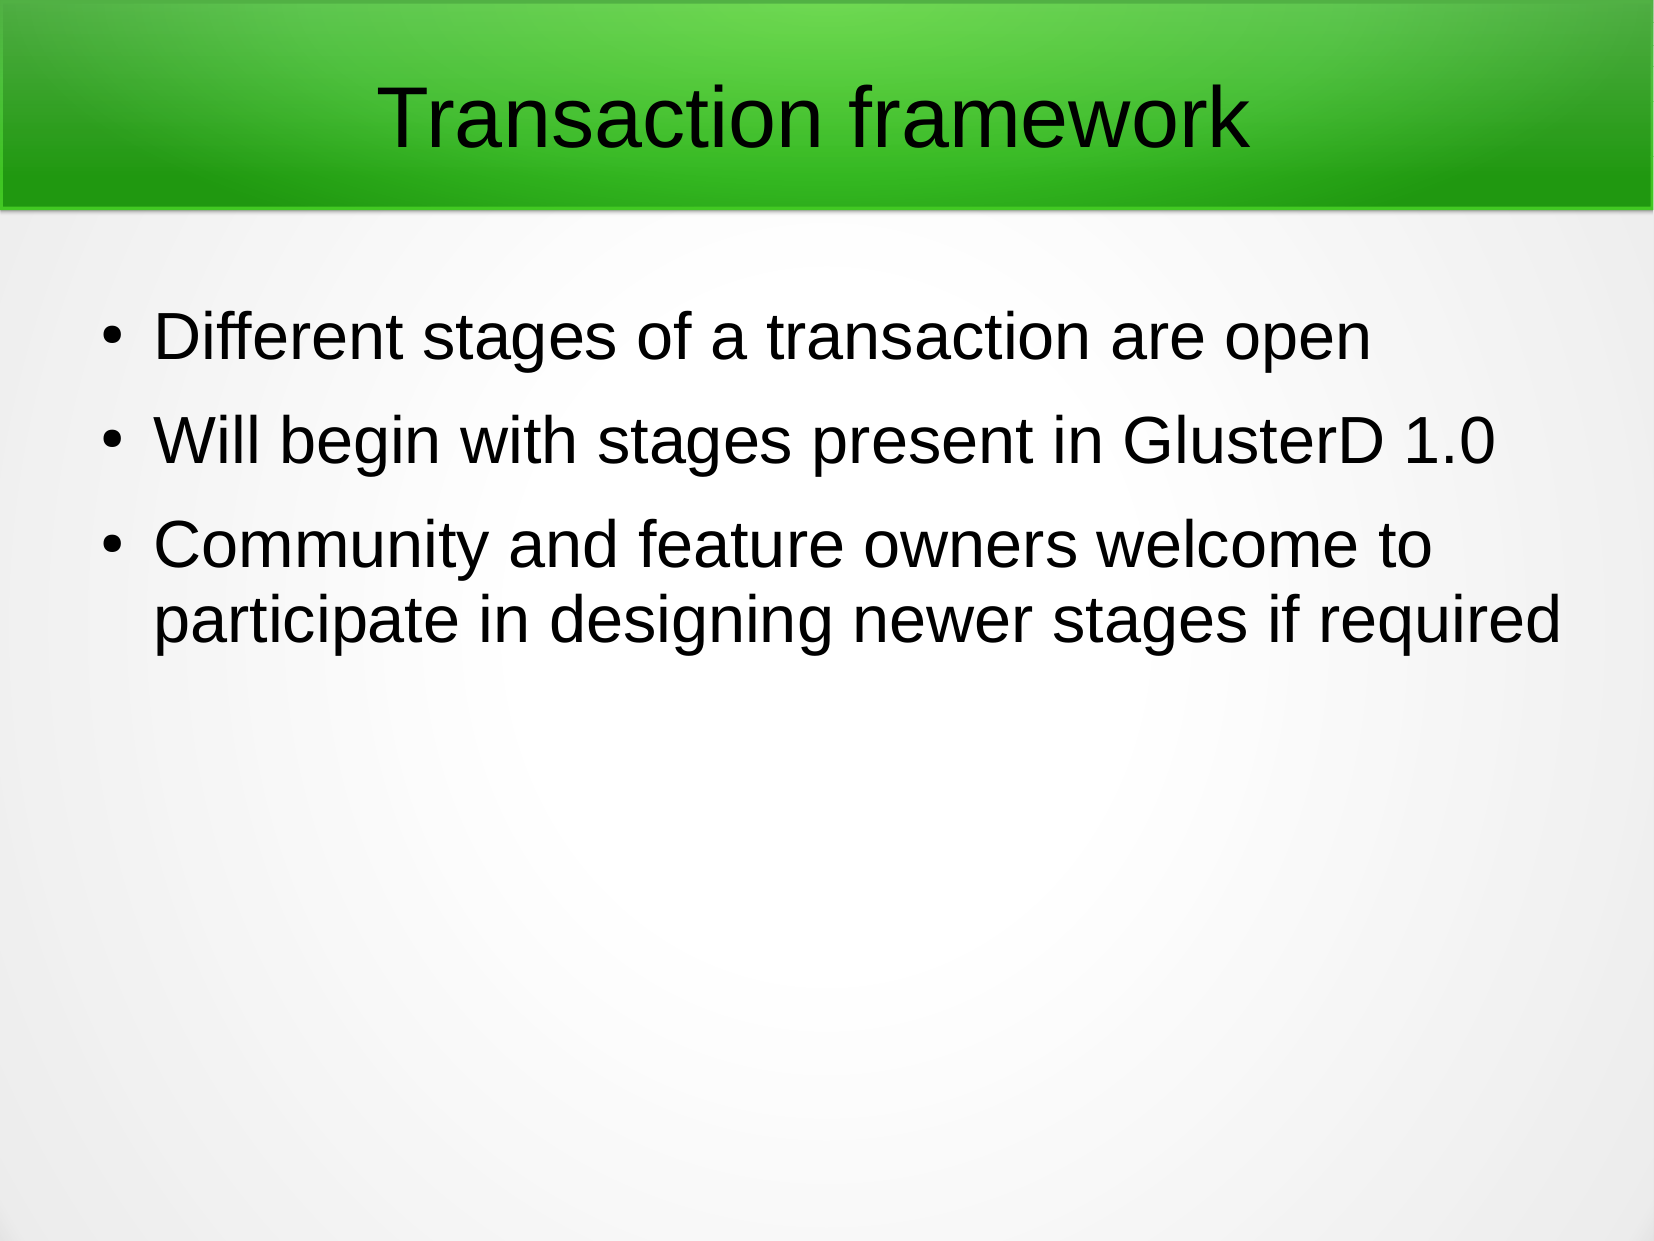

# Transaction framework
Different stages of a transaction are open
Will begin with stages present in GlusterD 1.0
Community and feature owners welcome to participate in designing newer stages if required